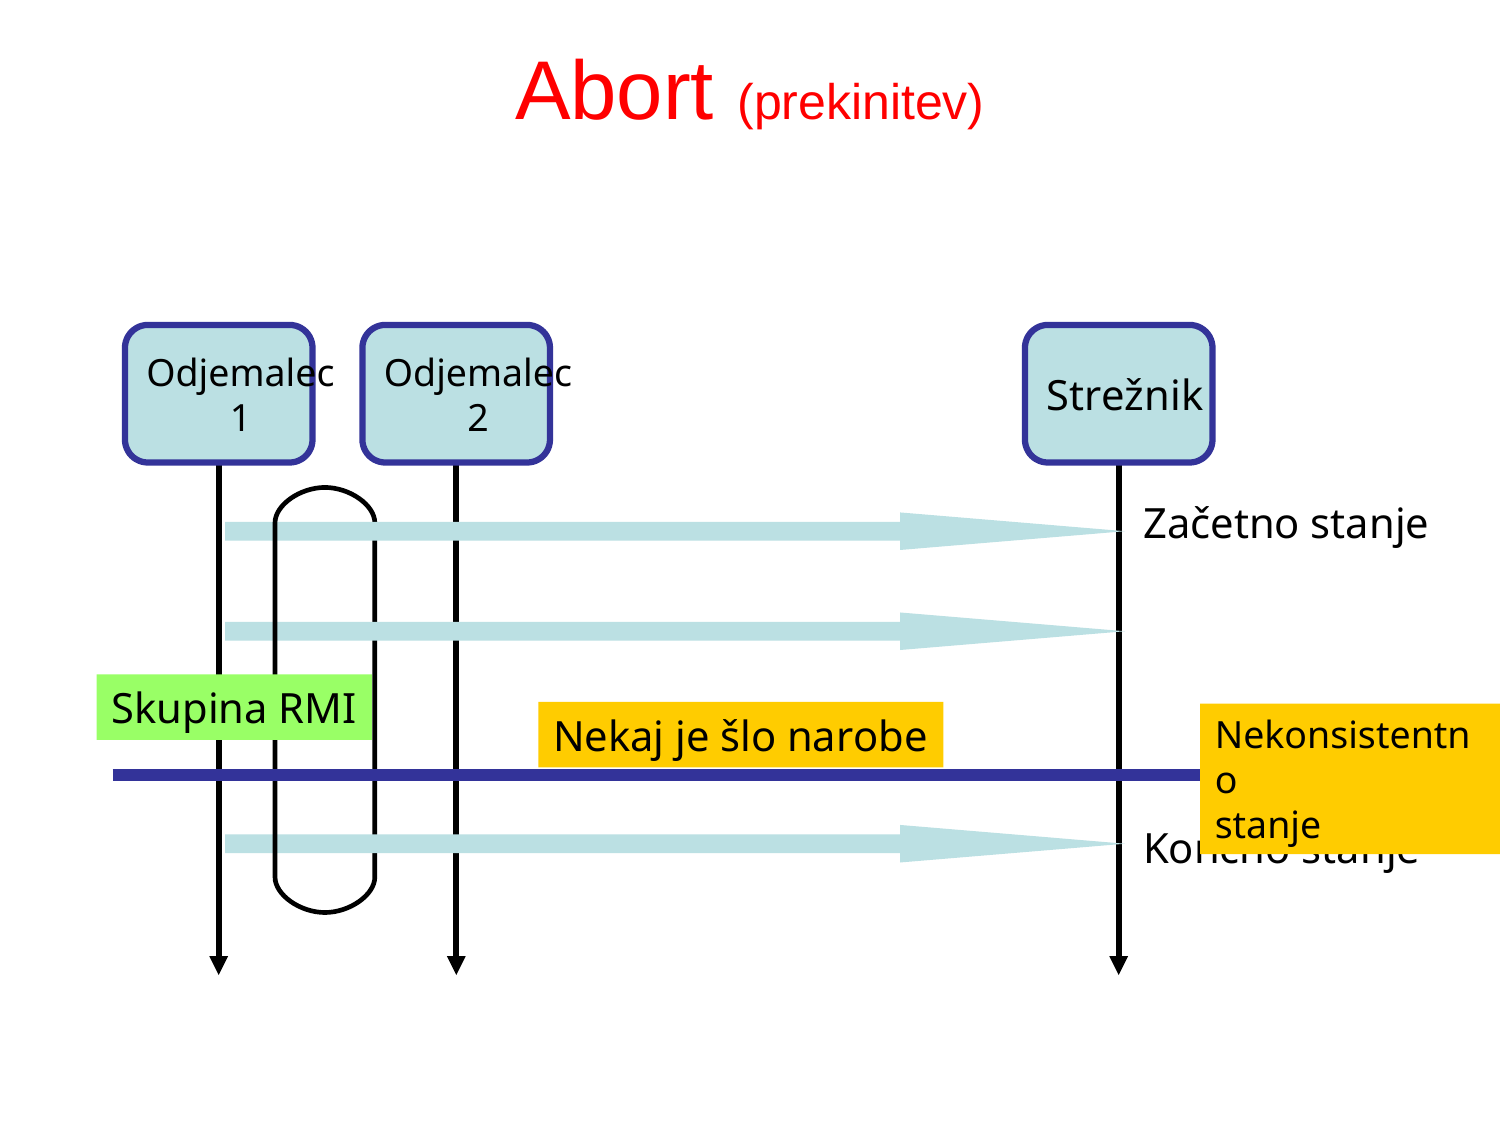

# Abort (prekinitev)
Odjemalec
1
Odjemalec
2
Strežnik
Začetno stanje
Skupina RMI
Nekaj je šlo narobe
Nekonsistentno
stanje
Končno stanje